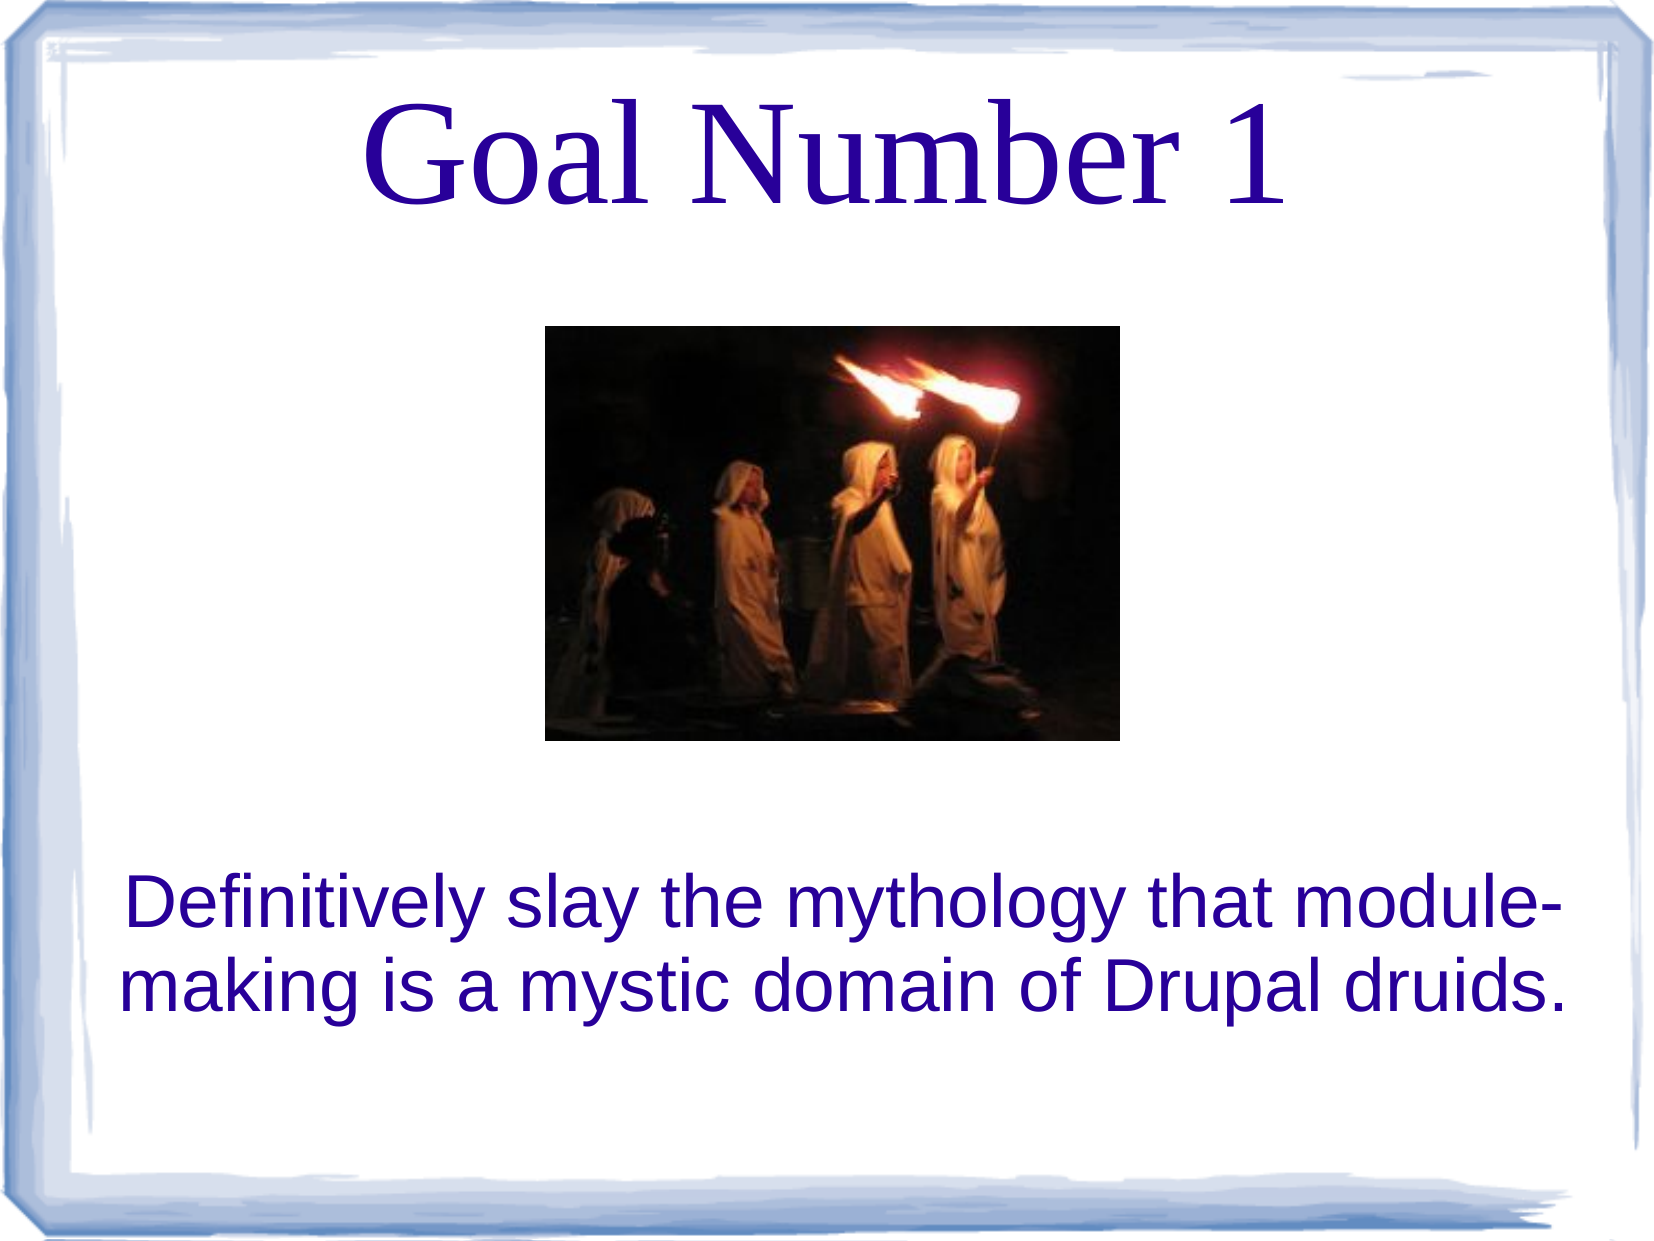

Goal Number 1
# Definitively slay the mythology that module-making is a mystic domain of Drupal druids.